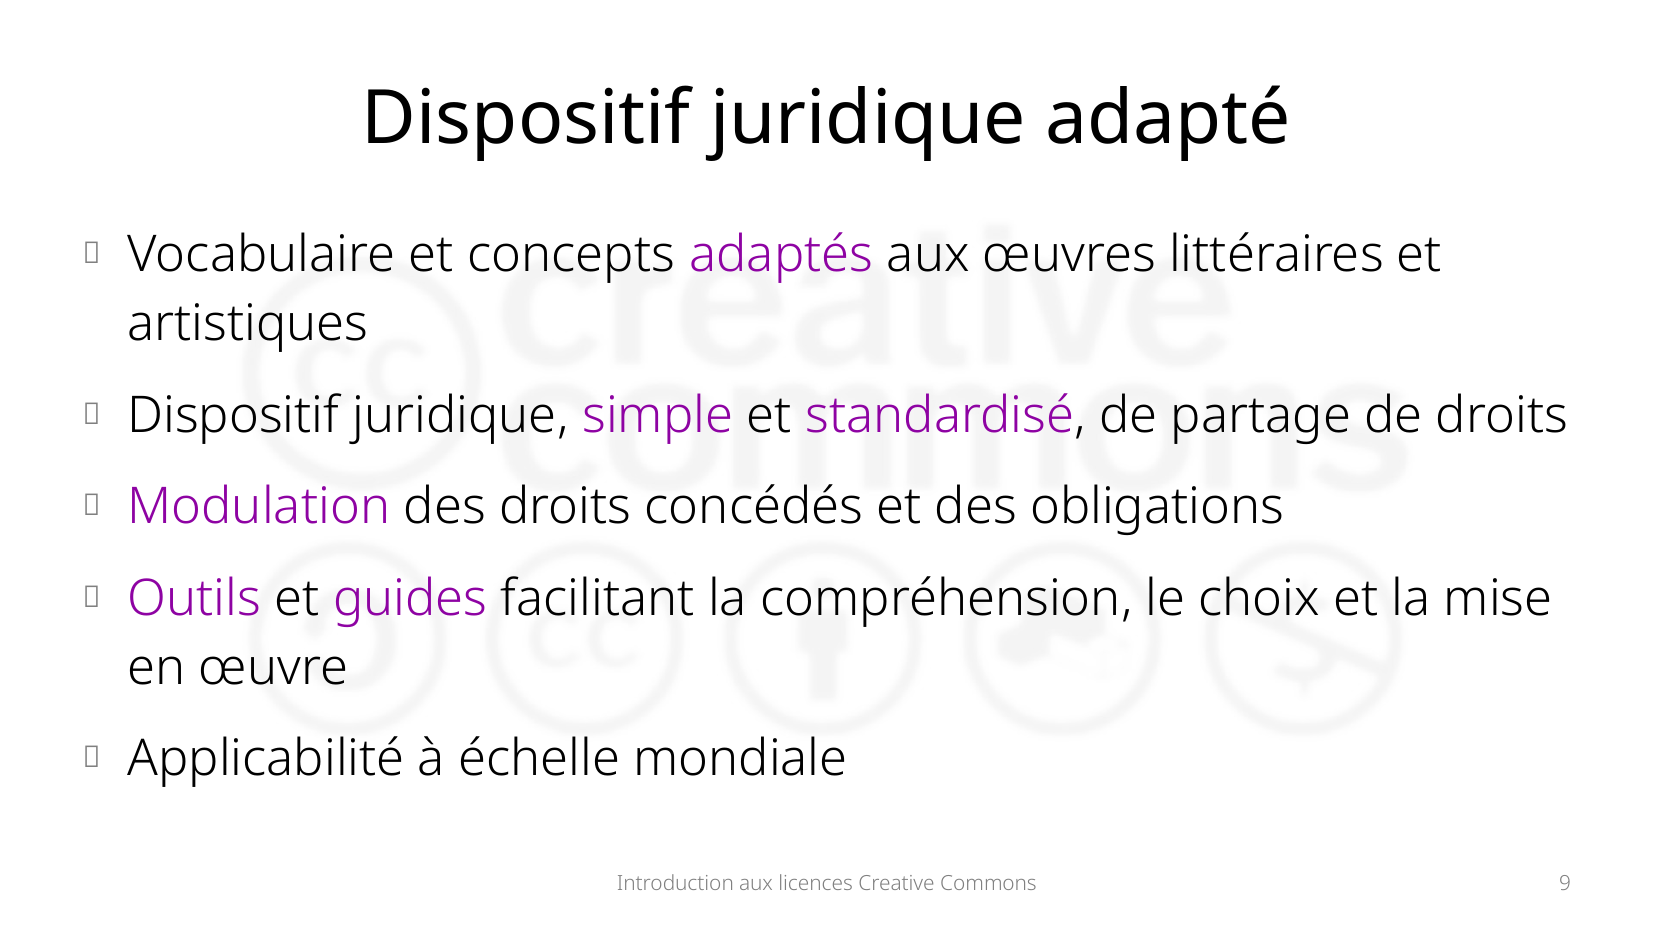

# Dispositif juridique adapté
Vocabulaire et concepts adaptés aux œuvres littéraires et artistiques
Dispositif juridique, simple et standardisé, de partage de droits
Modulation des droits concédés et des obligations
Outils et guides facilitant la compréhension, le choix et la mise en œuvre
Applicabilité à échelle mondiale
Introduction aux licences Creative Commons
9